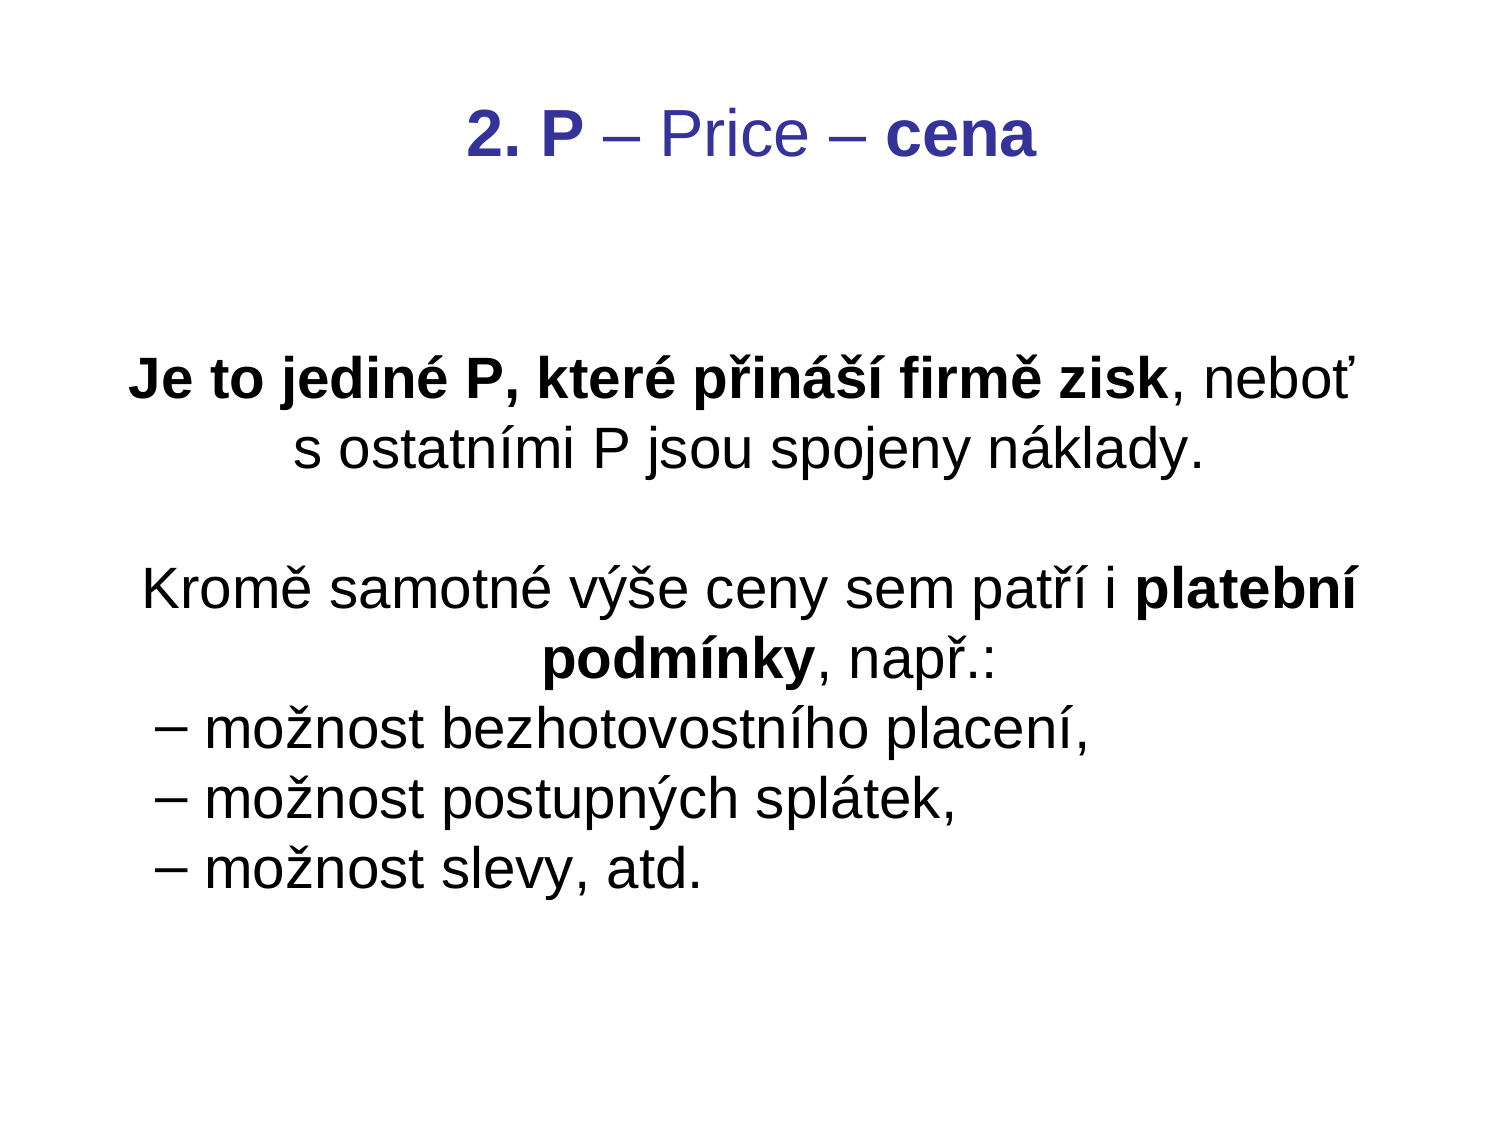

# 2. P – Price – cena
Je to jediné P, které přináší firmě zisk, neboť
s ostatními P jsou spojeny náklady.
Kromě samotné výše ceny sem patří i platební podmínky, např.:
 možnost bezhotovostního placení,
 možnost postupných splátek,
 možnost slevy, atd.